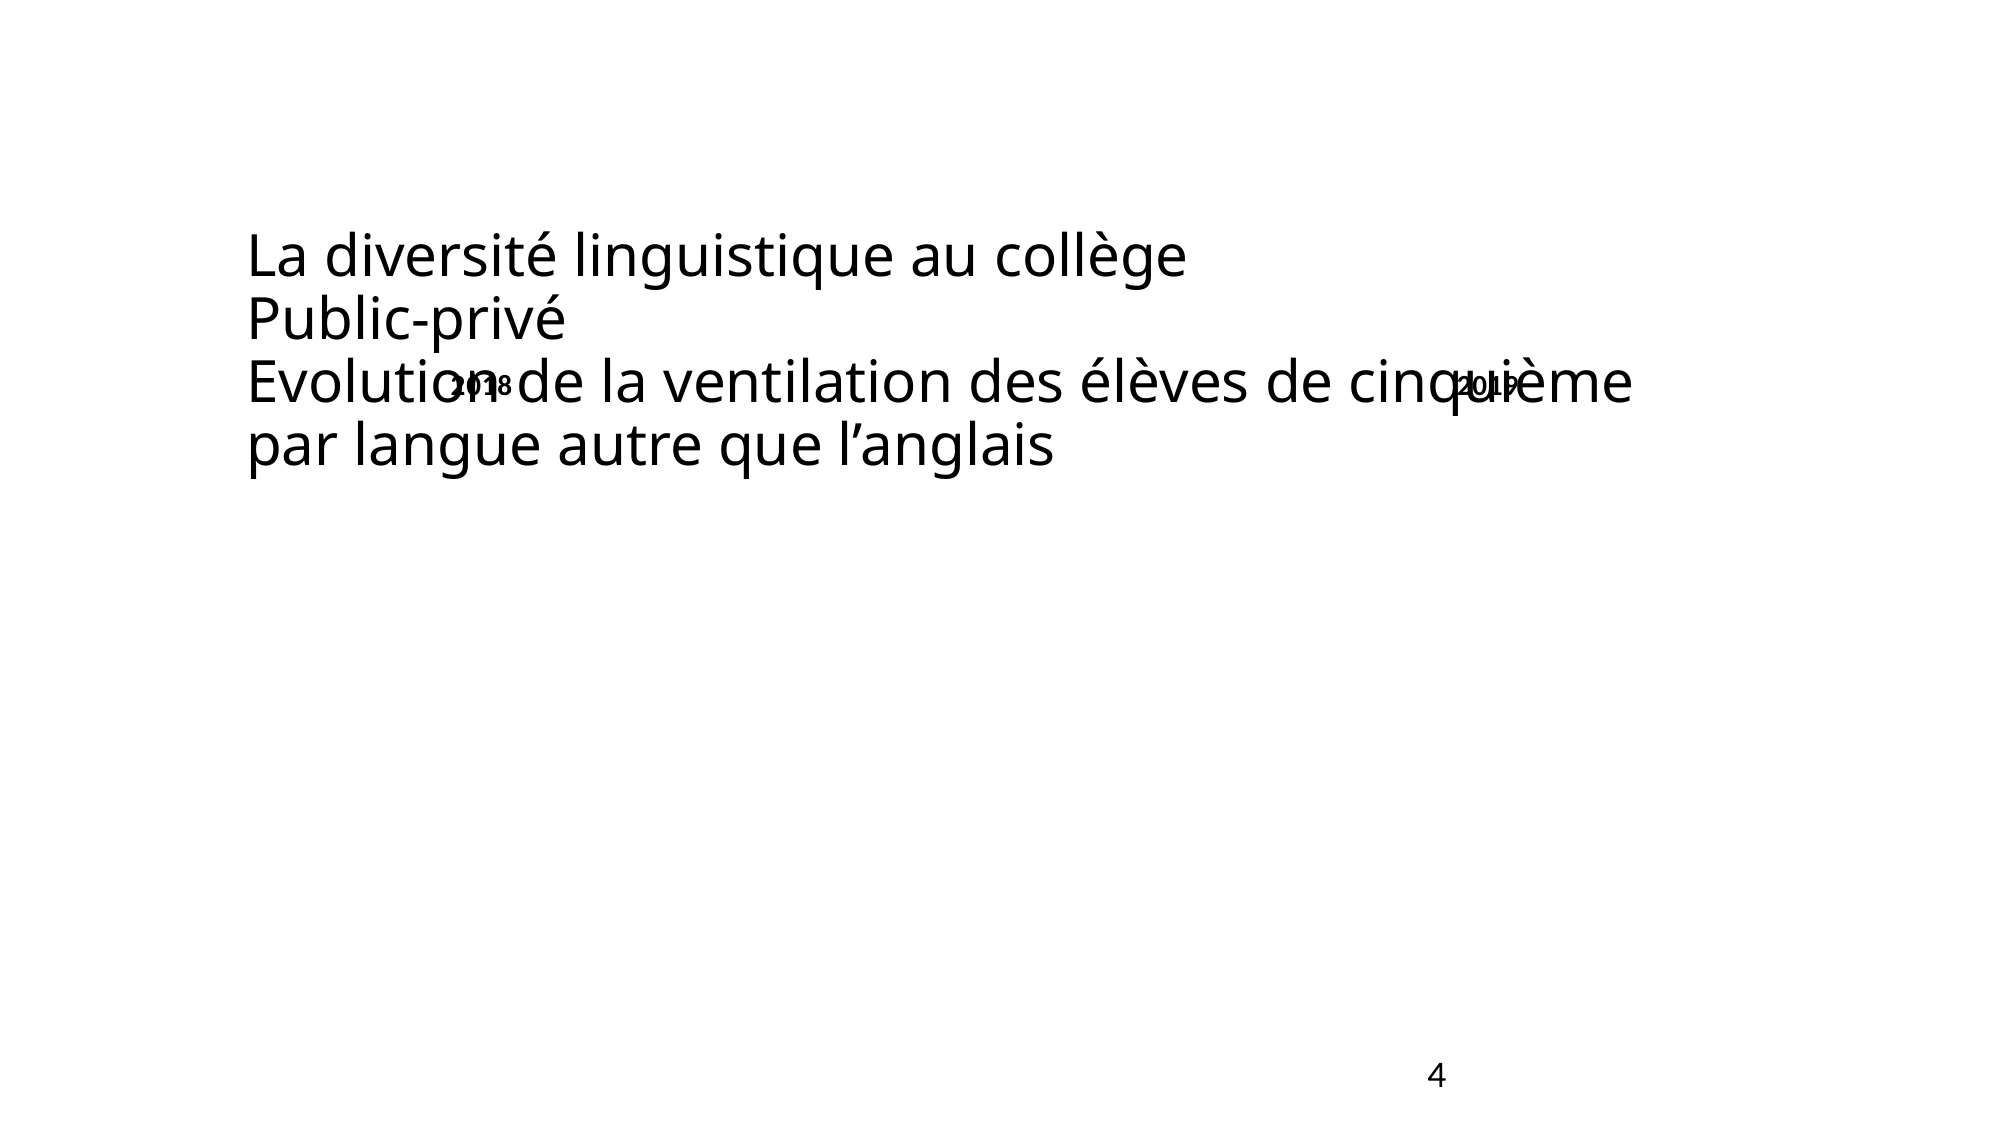

# La diversité linguistique au collège Public-privé Evolution de la ventilation des élèves de cinquième par langue autre que l’anglais
### Chart: 2018
| Category | |
|---|---|
### Chart: 2019
| Category | |